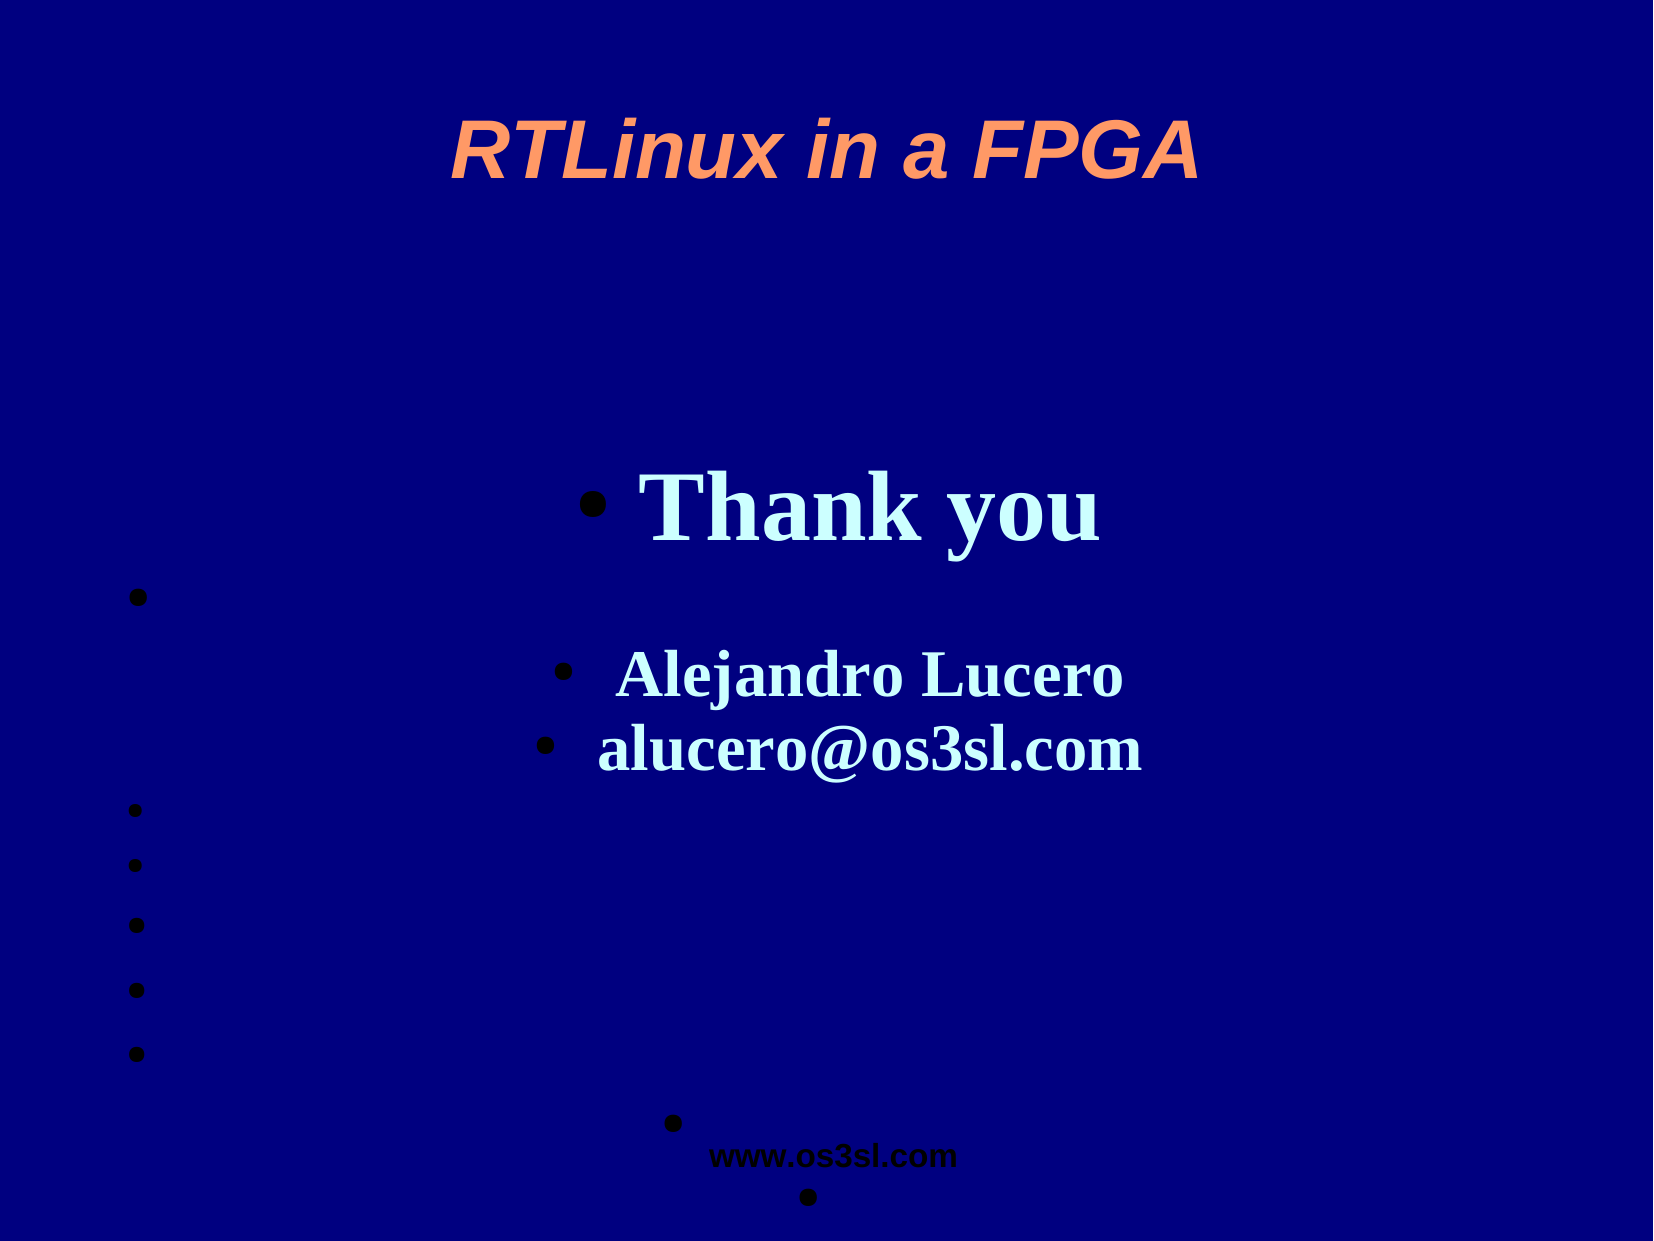

# RTLinux in a FPGA
Thank you
Alejandro Lucero
alucero@os3sl.com
www.os3sl.com